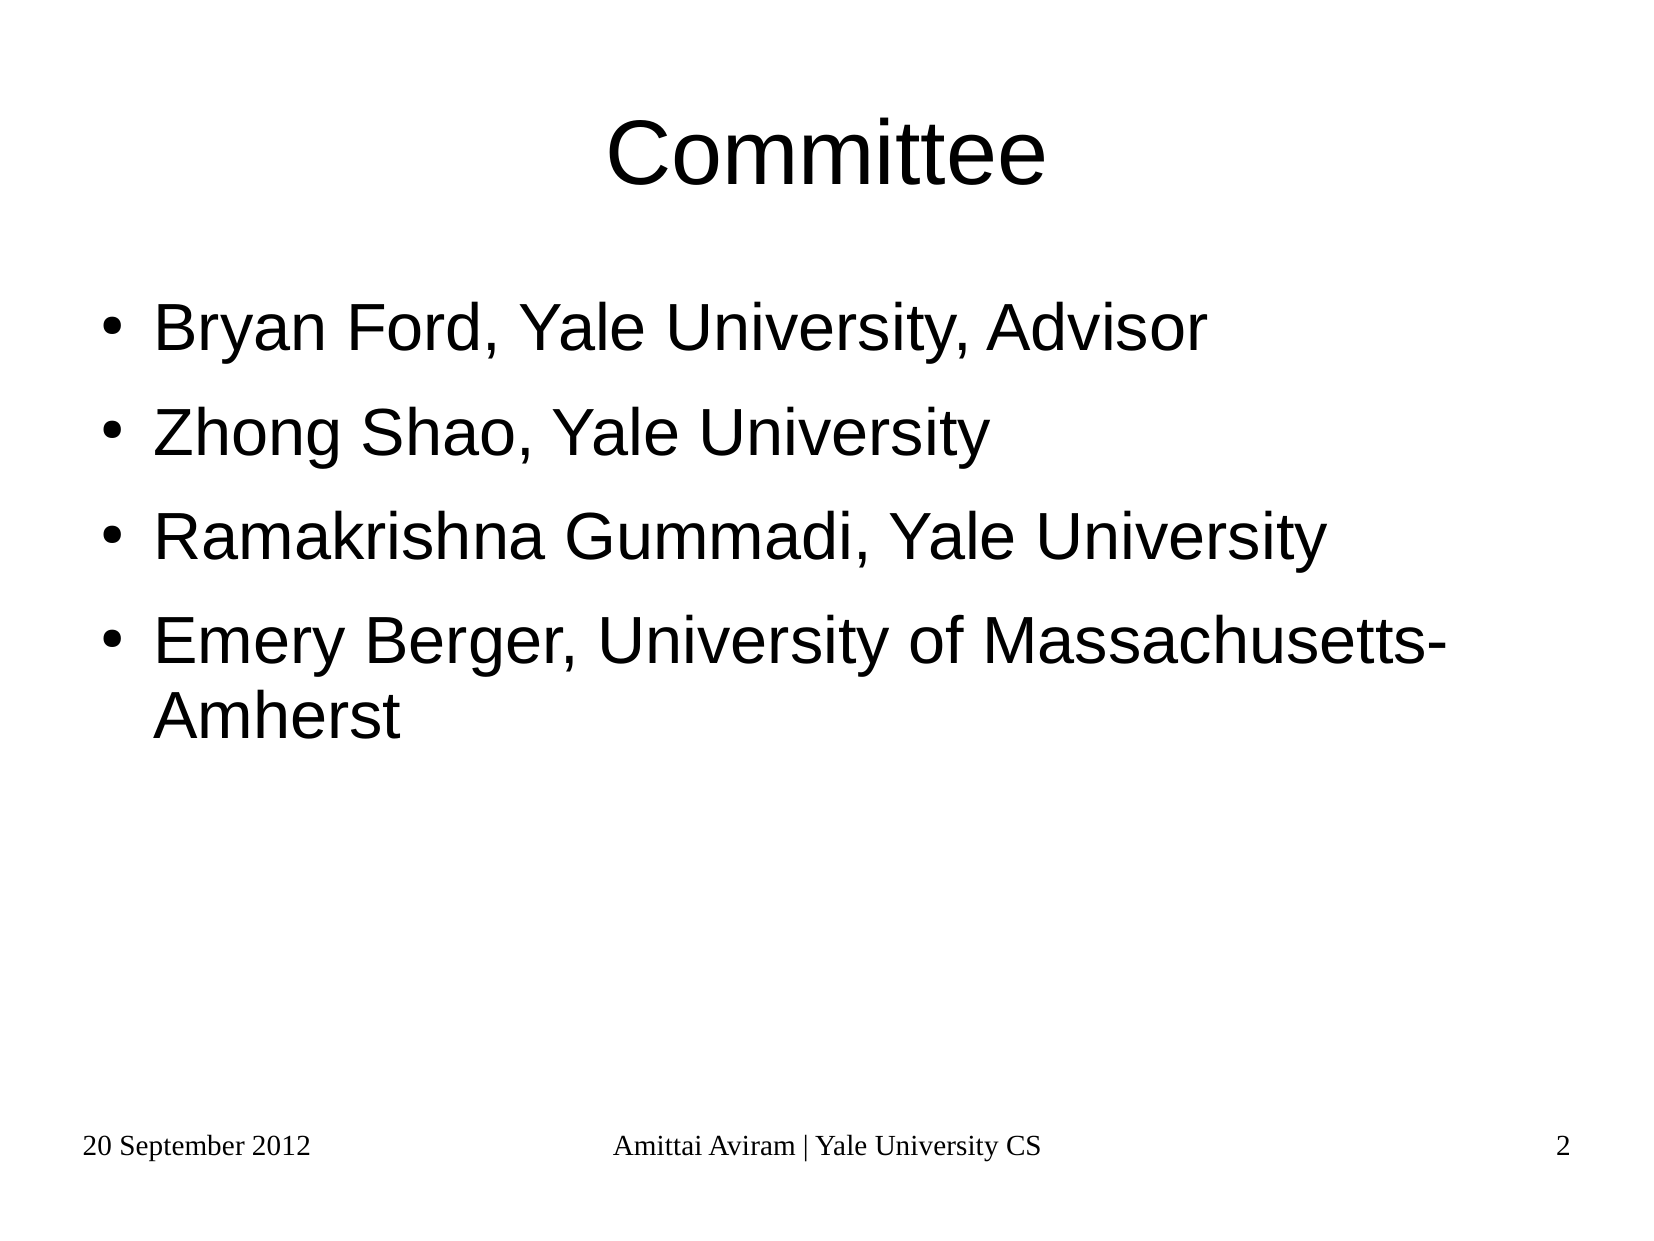

# Committee
Bryan Ford, Yale University, Advisor
Zhong Shao, Yale University
Ramakrishna Gummadi, Yale University
Emery Berger, University of Massachusetts-Amherst
2